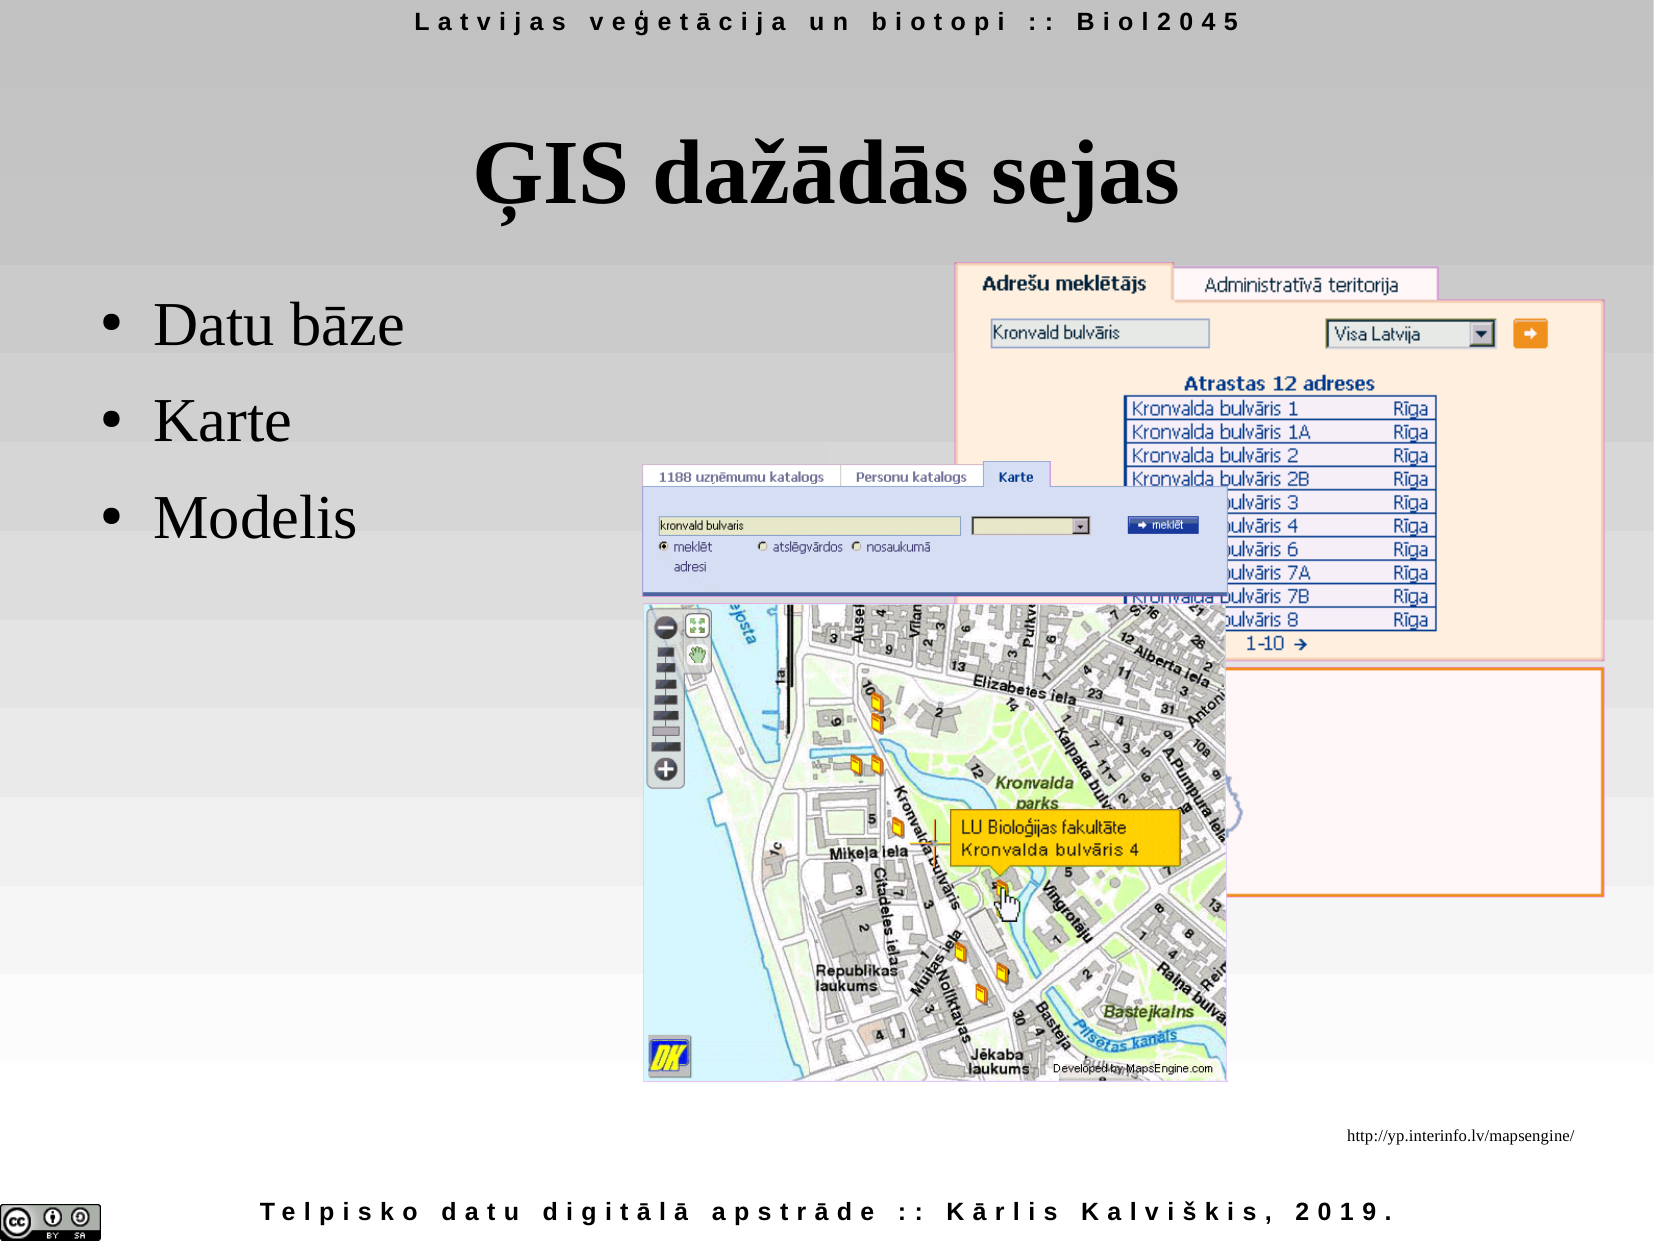

# ĢIS dažādās sejas
Datu bāze
Karte
Modelis
http://yp.interinfo.lv/mapsengine/